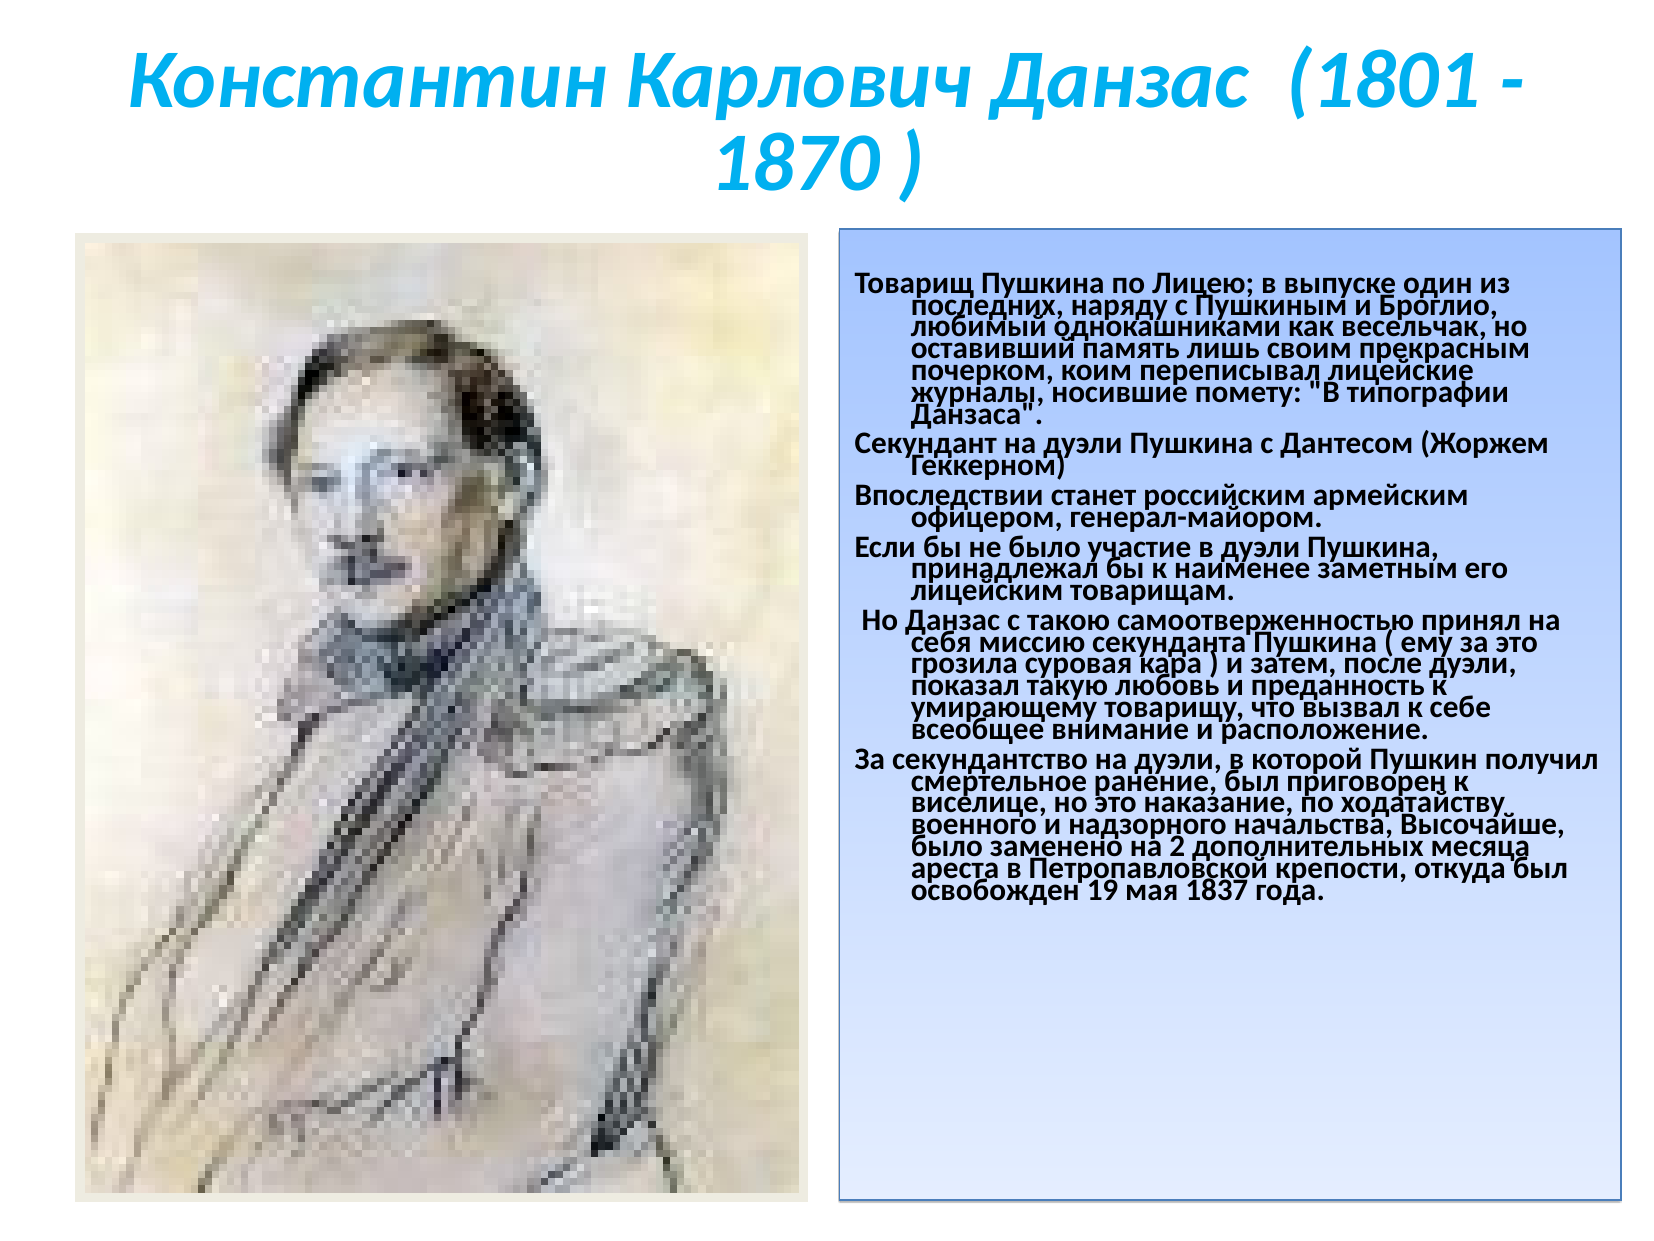

# Константин Карлович Данзас (1801 - 1870 )
Товарищ Пушкина по Лицею; в выпуске один из последних, наряду с Пушкиным и Броглио, любимый однокашниками как весельчак, но оставивший память лишь своим прекрасным почерком, коим переписывал лицейские журналы, носившие помету: "В типографии Данзаса".
Секундант на дуэли Пушкина с Дантесом (Жоржем Геккерном)
Впоследствии станет российским армейским офицером, генерал-майором.
Если бы не было участие в дуэли Пушкина, принадлежал бы к наименее заметным его лицейским товарищам.
 Но Данзас с такою самоотверженностью принял на себя миссию секунданта Пушкина ( ему за это грозила суровая кара ) и затем, после дуэли, показал такую любовь и преданность к умирающему товарищу, что вызвал к себе всеобщее внимание и расположение.
За секундантство на дуэли, в которой Пушкин получил смертельное ранение, был приговорен к виселице, но это наказание, по ходатайству военного и надзорного начальства, Высочайше, было заменено на 2 дополнительных месяца ареста в Петропавловской крепости, откуда был освобожден 19 мая 1837 года.